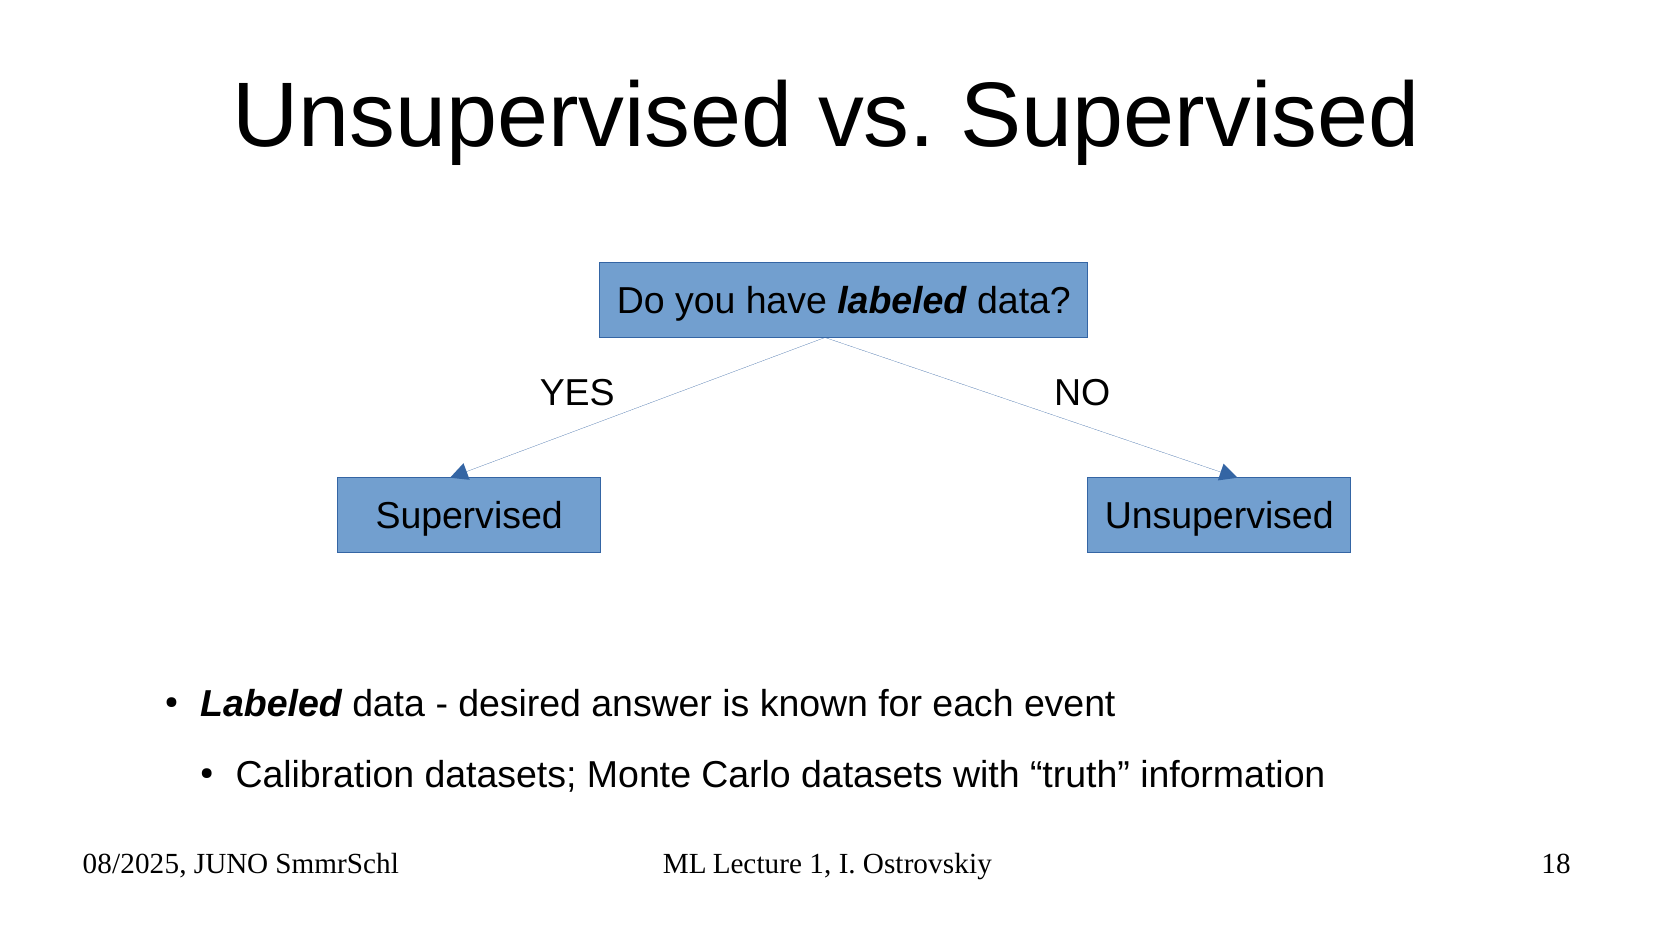

# Unsupervised vs. Supervised
Do you have labeled data?
YES NO
Supervised
Unsupervised
Labeled data - desired answer is known for each event
Calibration datasets; Monte Carlo datasets with “truth” information
08/2025, JUNO SmmrSchl
ML Lecture 1, I. Ostrovskiy
18